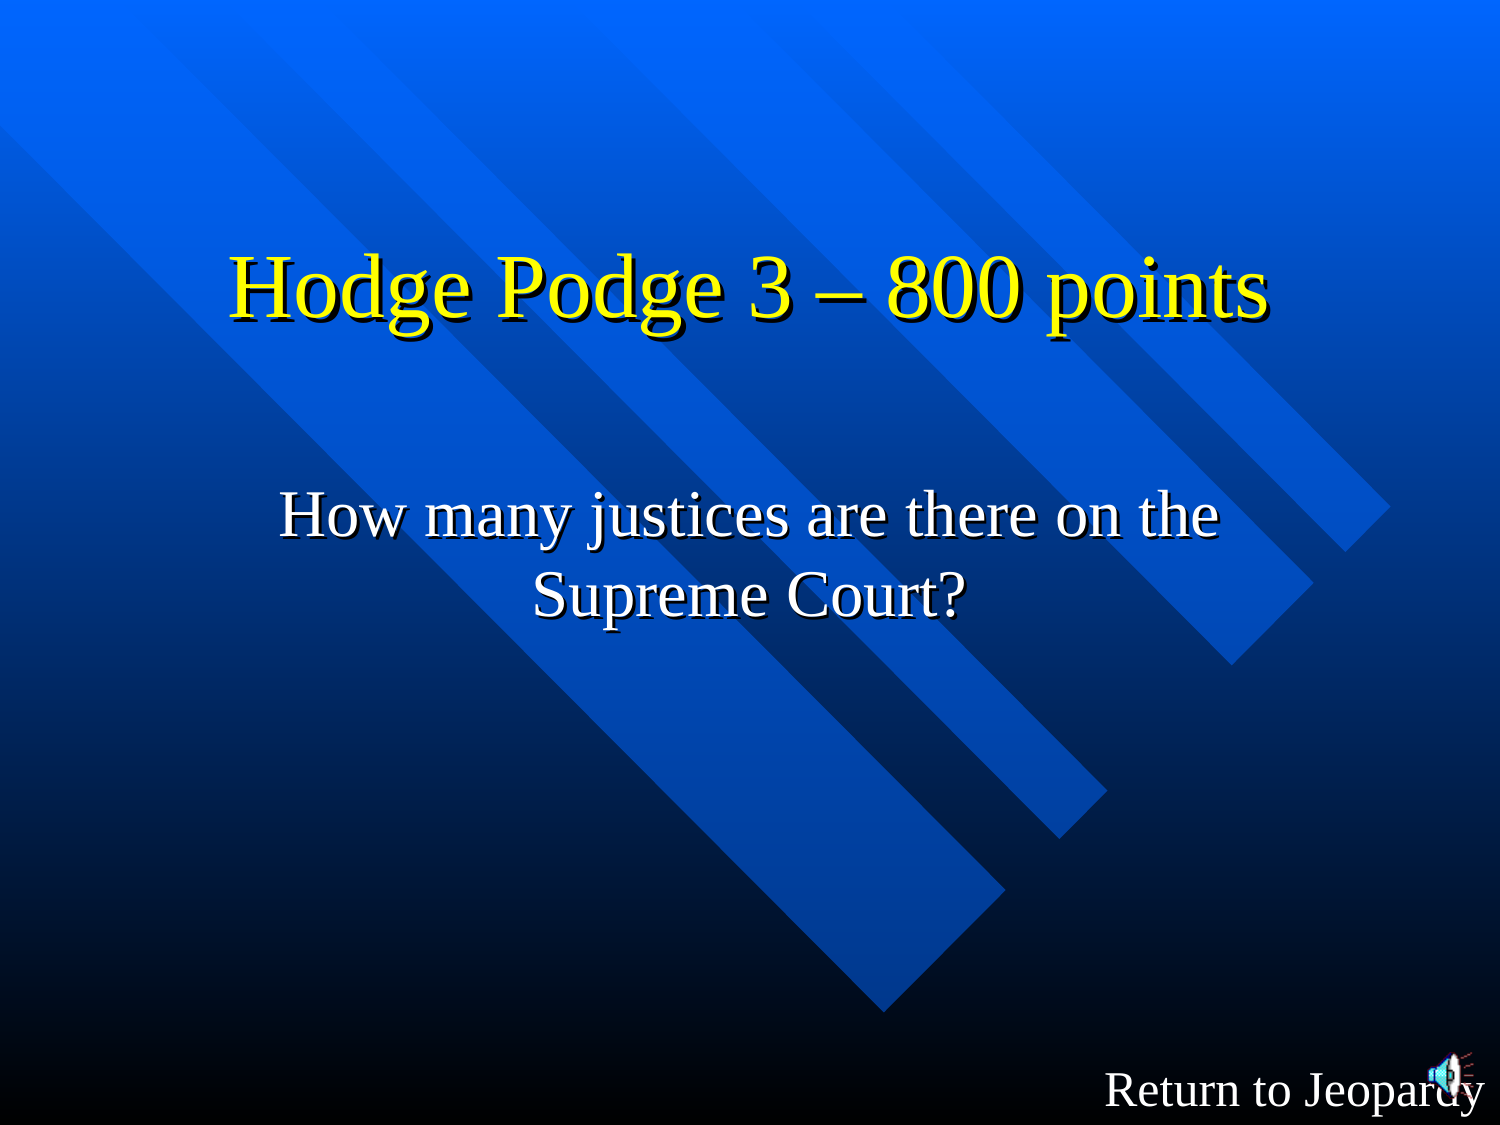

# Hodge Podge 3 – 800 points
How many justices are there on the Supreme Court?
Return to Jeopardy